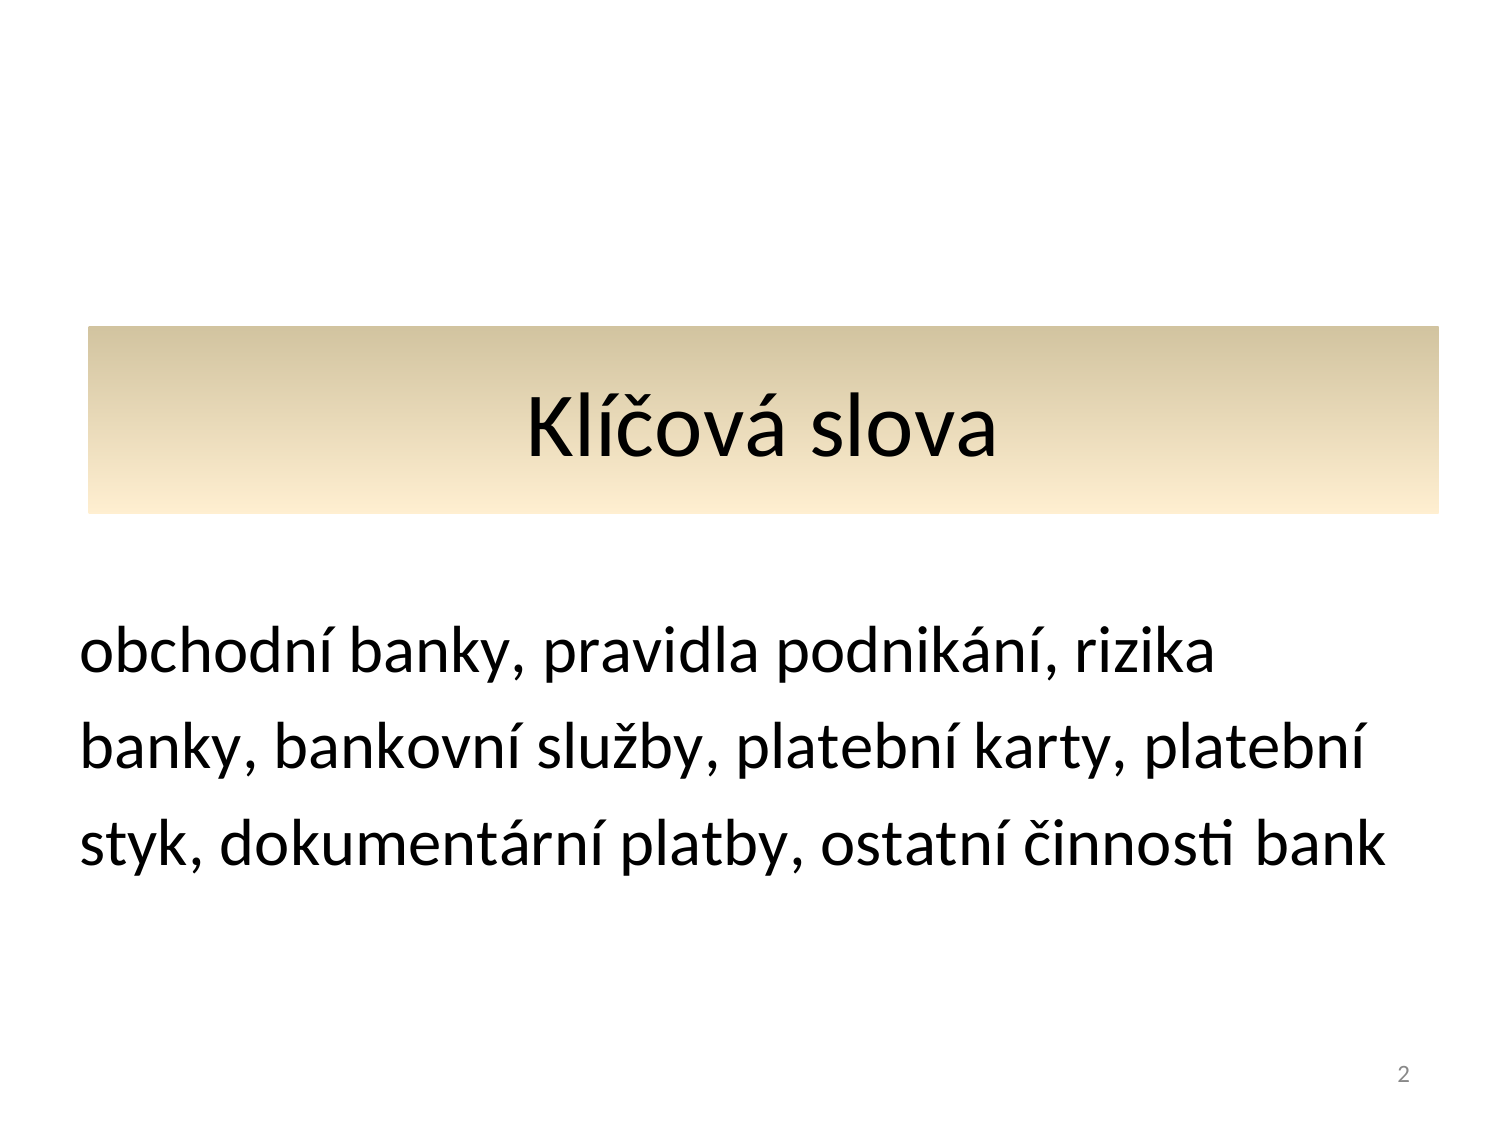

# Klíčová slova
obchodní banky, pravidla podnikání, rizika
banky, bankovní služby, platební karty, platební
styk, dokumentární platby, ostatní činnosti bank